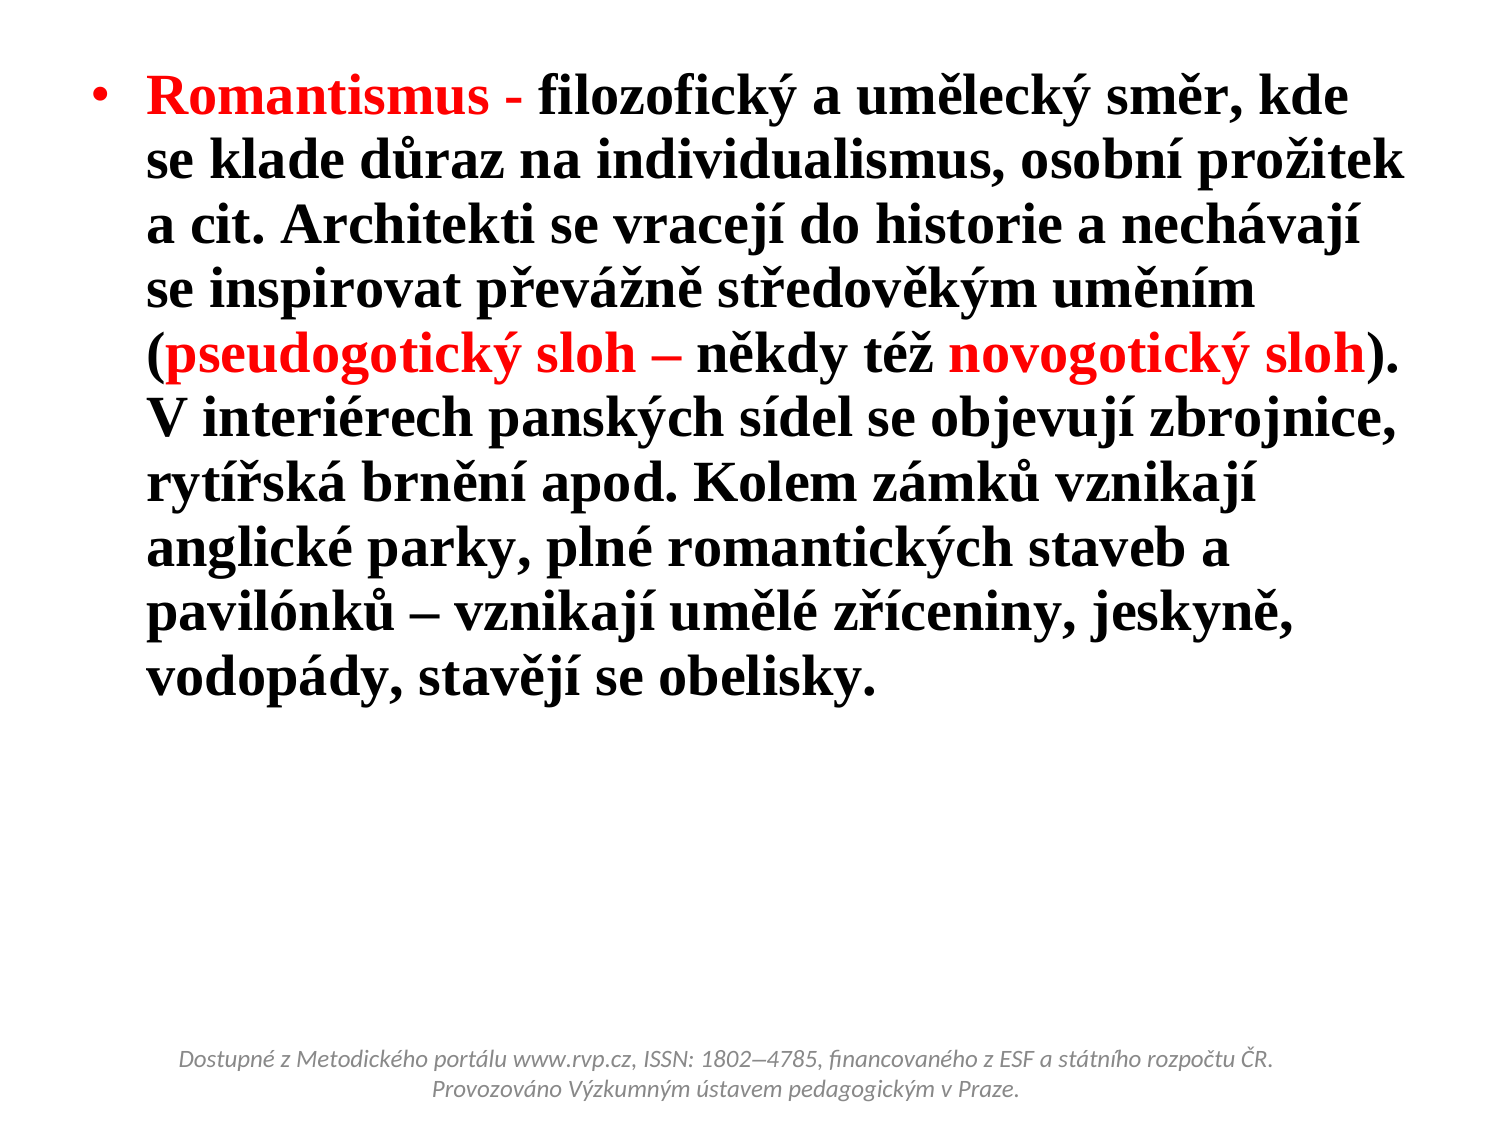

# Romantismus - filozofický a umělecký směr, kde se klade důraz na individualismus, osobní prožitek a cit. Architekti se vracejí do historie a nechávají se inspirovat převážně středověkým uměním (pseudogotický sloh – někdy též novogotický sloh). V interiérech panských sídel se objevují zbrojnice, rytířská brnění apod. Kolem zámků vznikají anglické parky, plné romantických staveb a pavilónků – vznikají umělé zříceniny, jeskyně, vodopády, stavějí se obelisky.
Dostupné z Metodického portálu www.rvp.cz, ISSN: 1802–4785, financovaného z ESF a státního rozpočtu ČR. Provozováno Výzkumným ústavem pedagogickým v Praze.